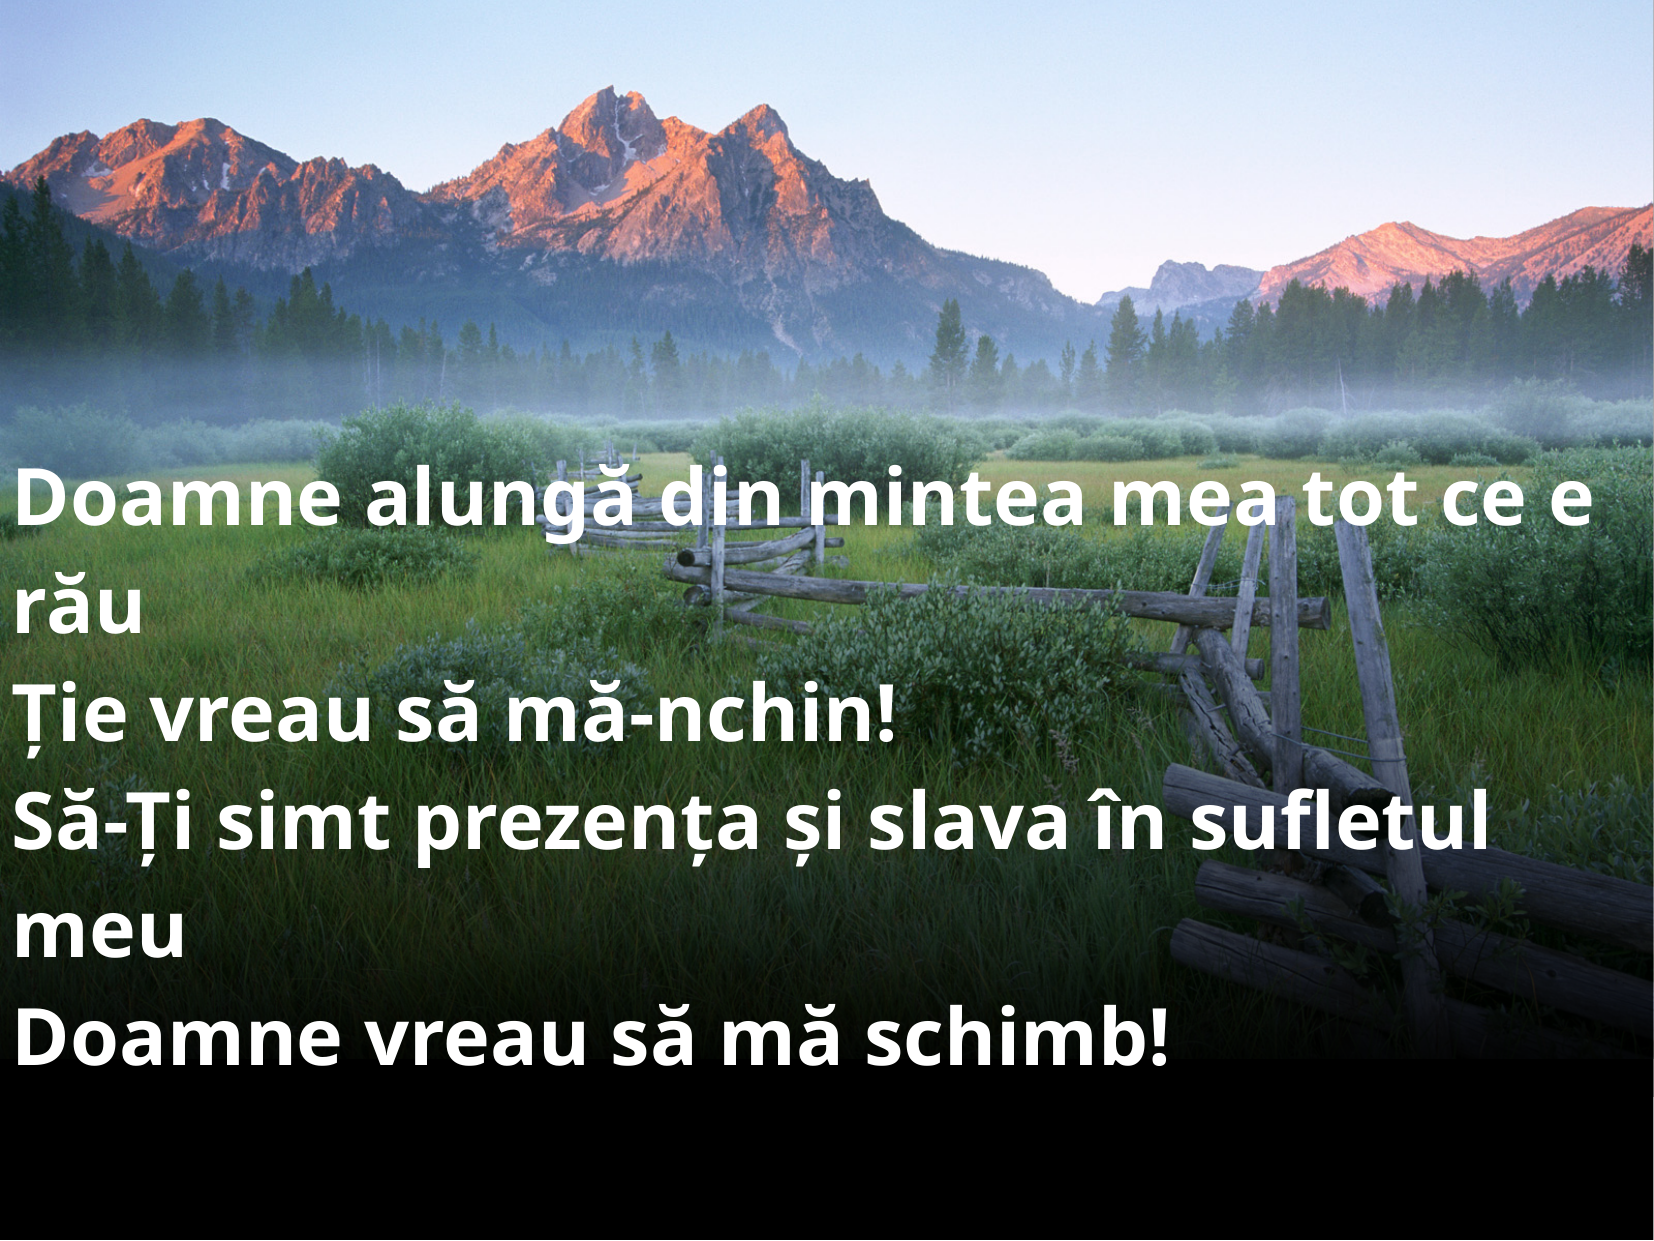

Doamne alungă din mintea mea tot ce e rău
Ţie vreau să mă-nchin!
Să-Ţi simt prezenţa şi slava în sufletul meu
Doamne vreau să mă schimb!